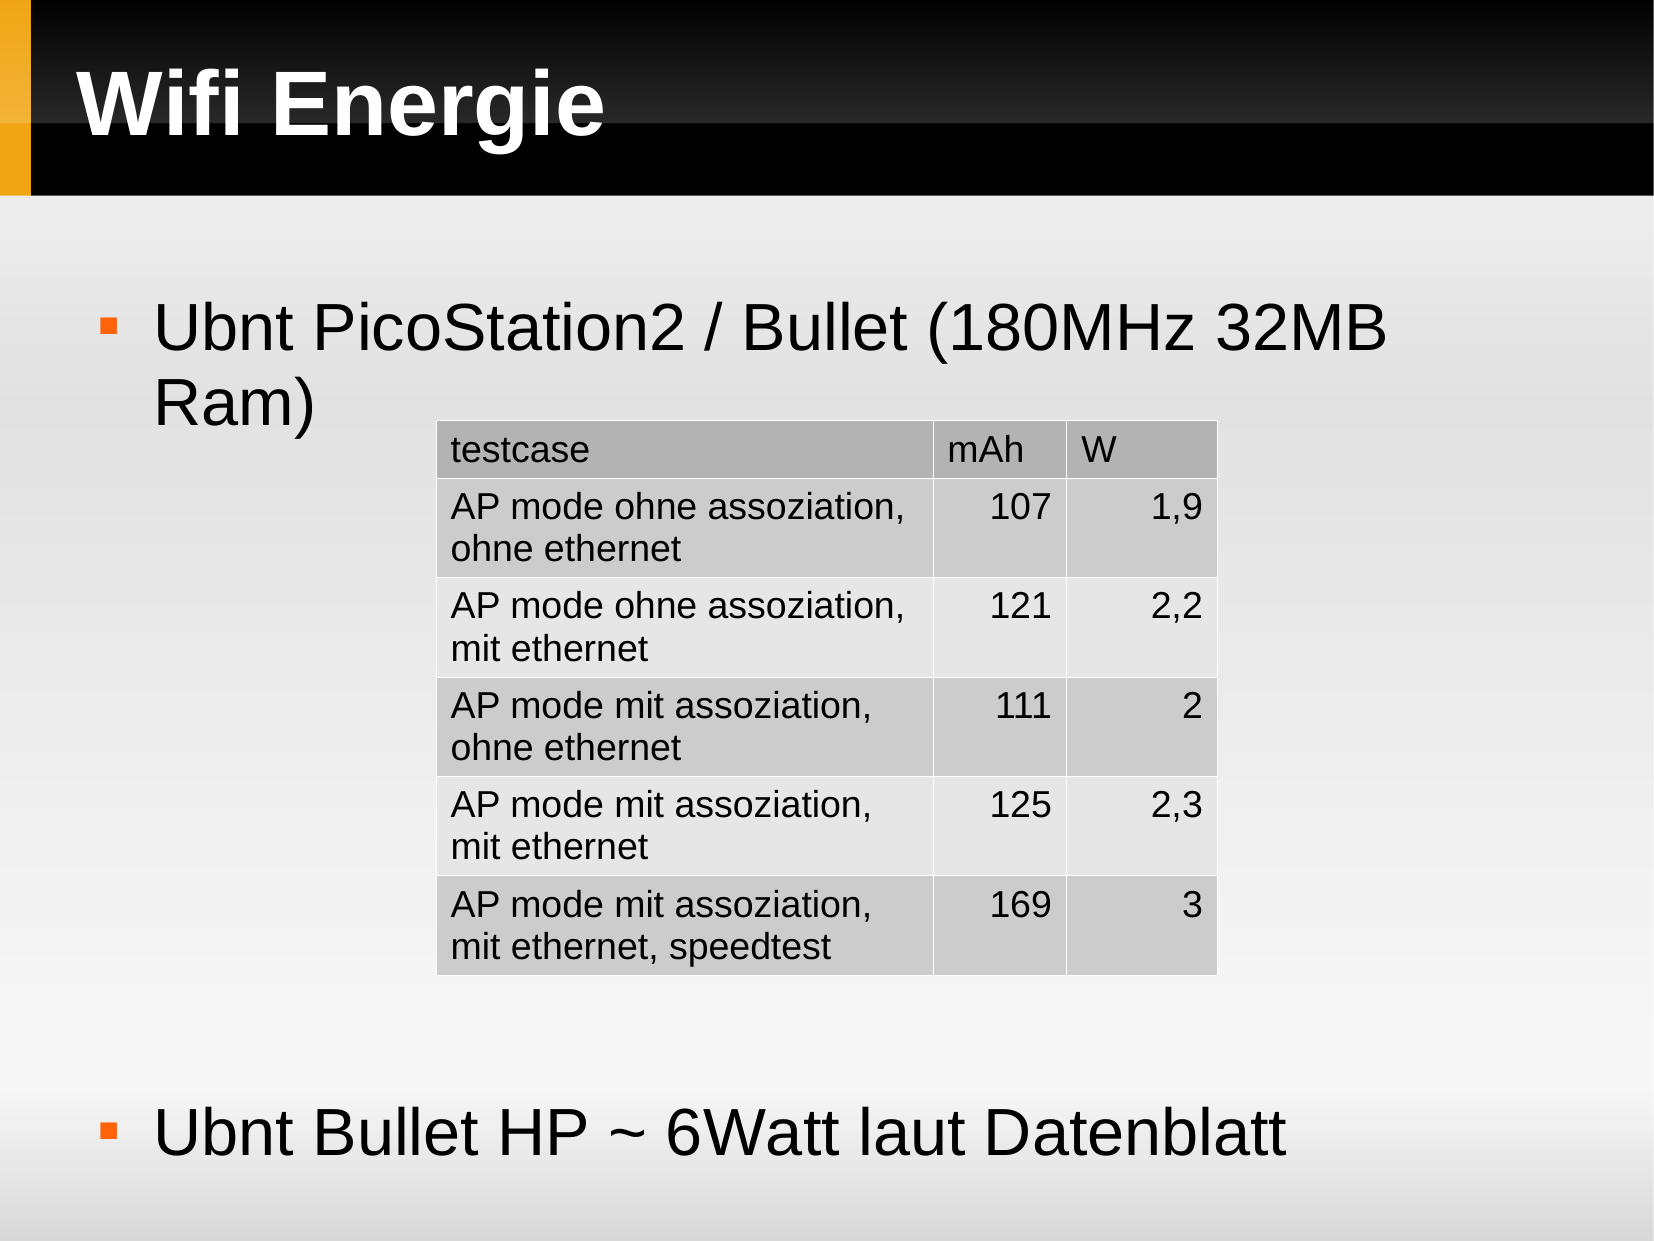

# Wifi Energie
Ubnt PicoStation2 / Bullet (180MHz 32MB Ram)
Ubnt Bullet HP ~ 6Watt laut Datenblatt
| testcase | mAh | W |
| --- | --- | --- |
| AP mode ohne assoziation, ohne ethernet | 107 | 1,9 |
| AP mode ohne assoziation, mit ethernet | 121 | 2,2 |
| AP mode mit assoziation, ohne ethernet | 111 | 2 |
| AP mode mit assoziation, mit ethernet | 125 | 2,3 |
| AP mode mit assoziation, mit ethernet, speedtest | 169 | 3 |